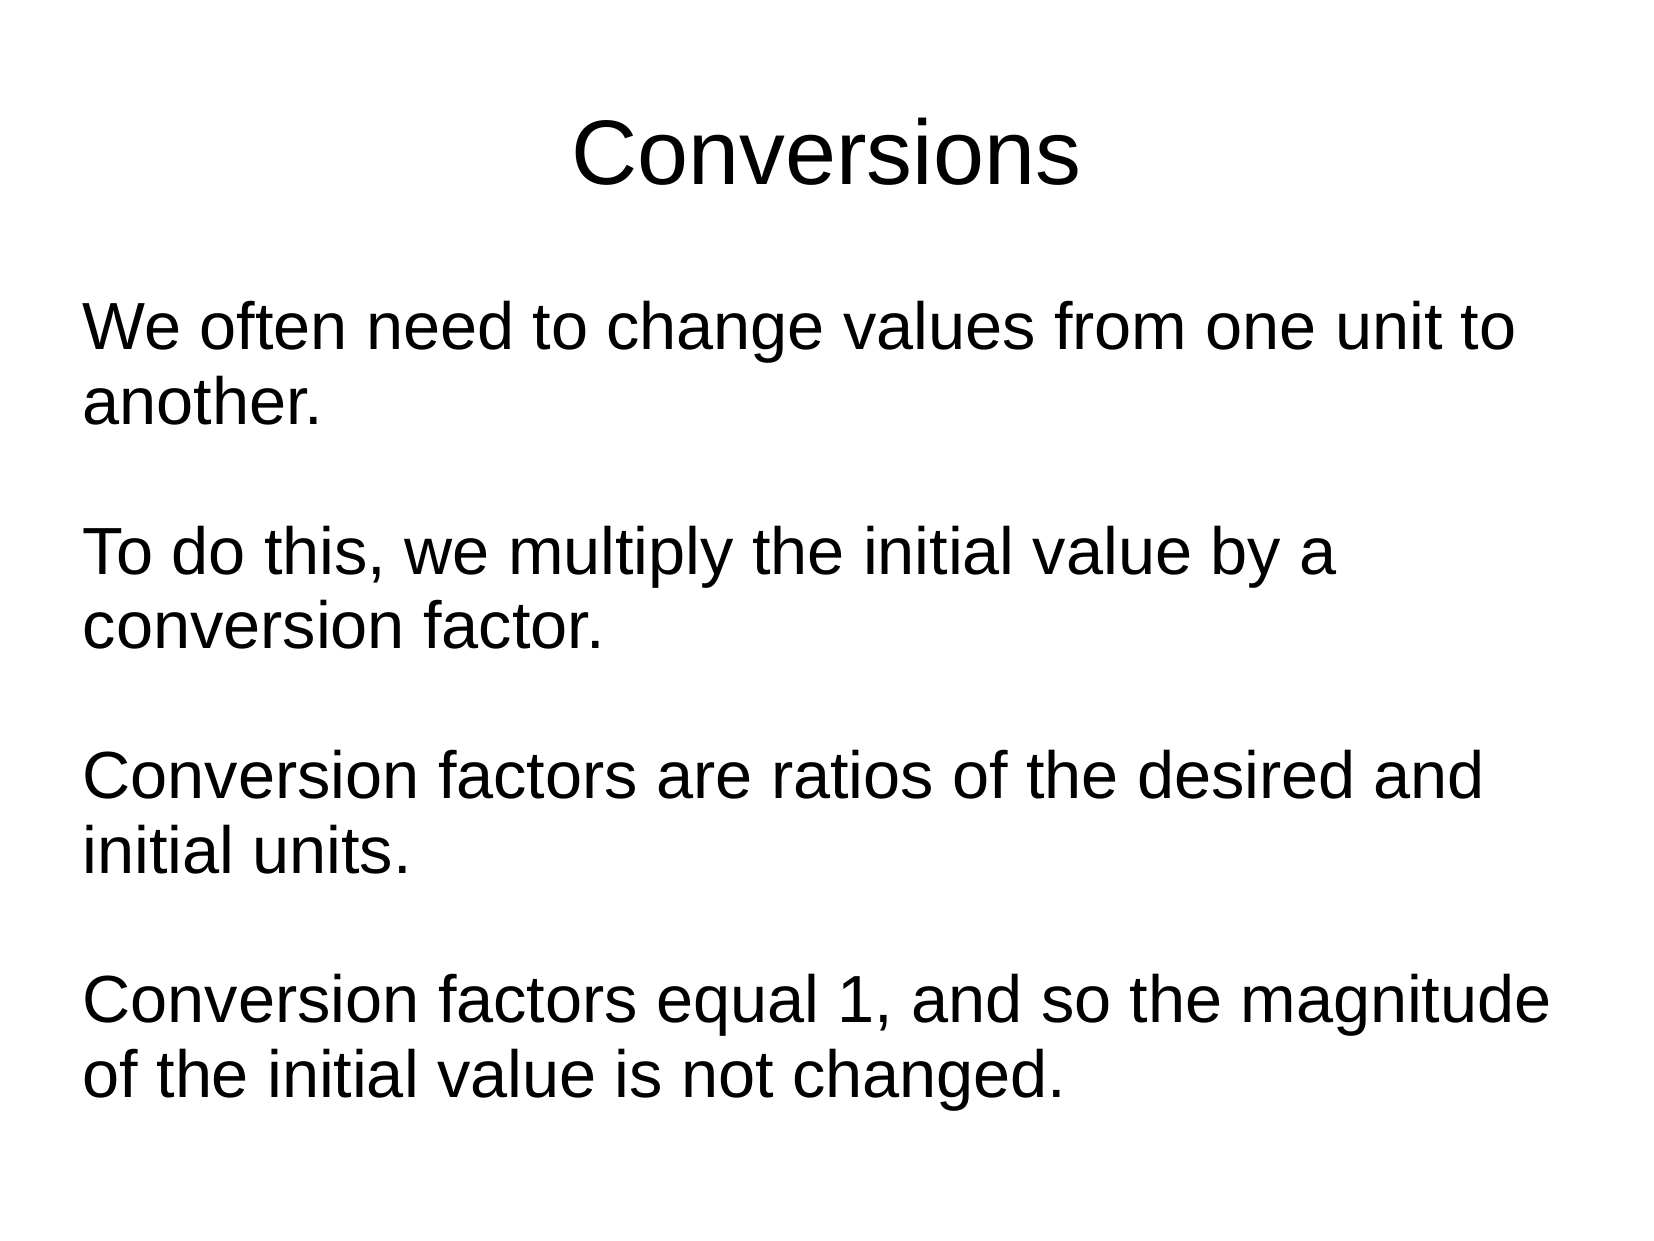

# Conversions
We often need to change values from one unit to another.
To do this, we multiply the initial value by a conversion factor.
Conversion factors are ratios of the desired and initial units.
Conversion factors equal 1, and so the magnitude of the initial value is not changed.